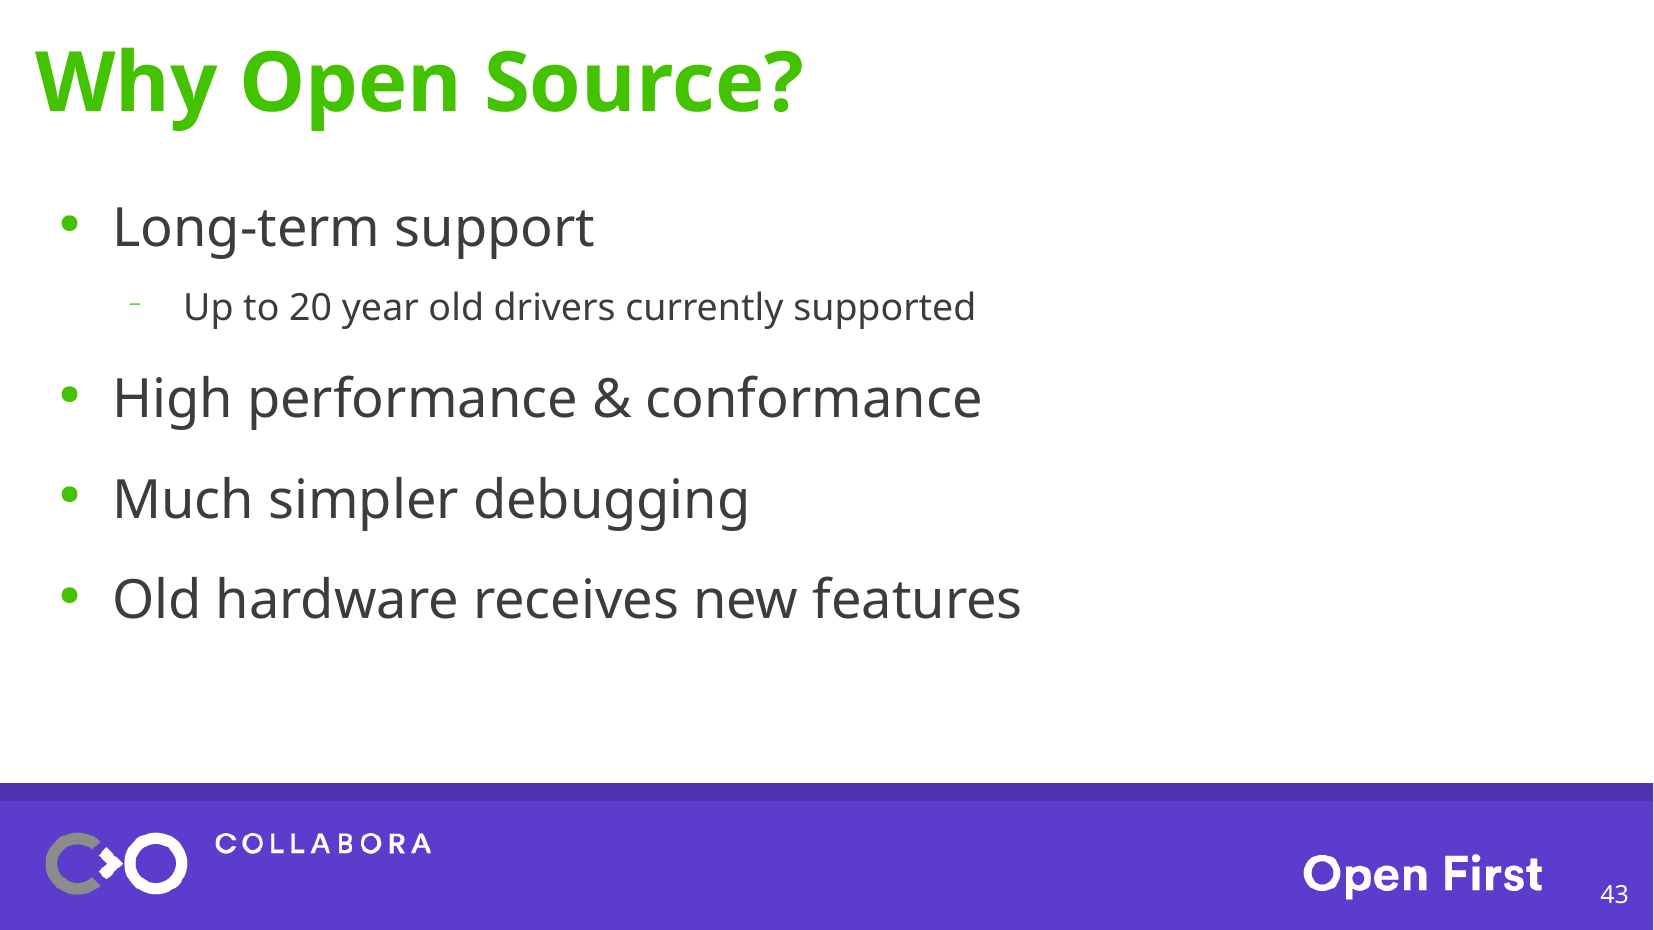

# Why Open Source?
Long-term support
Up to 20 year old drivers currently supported
High performance & conformance
Much simpler debugging
Old hardware receives new features
43